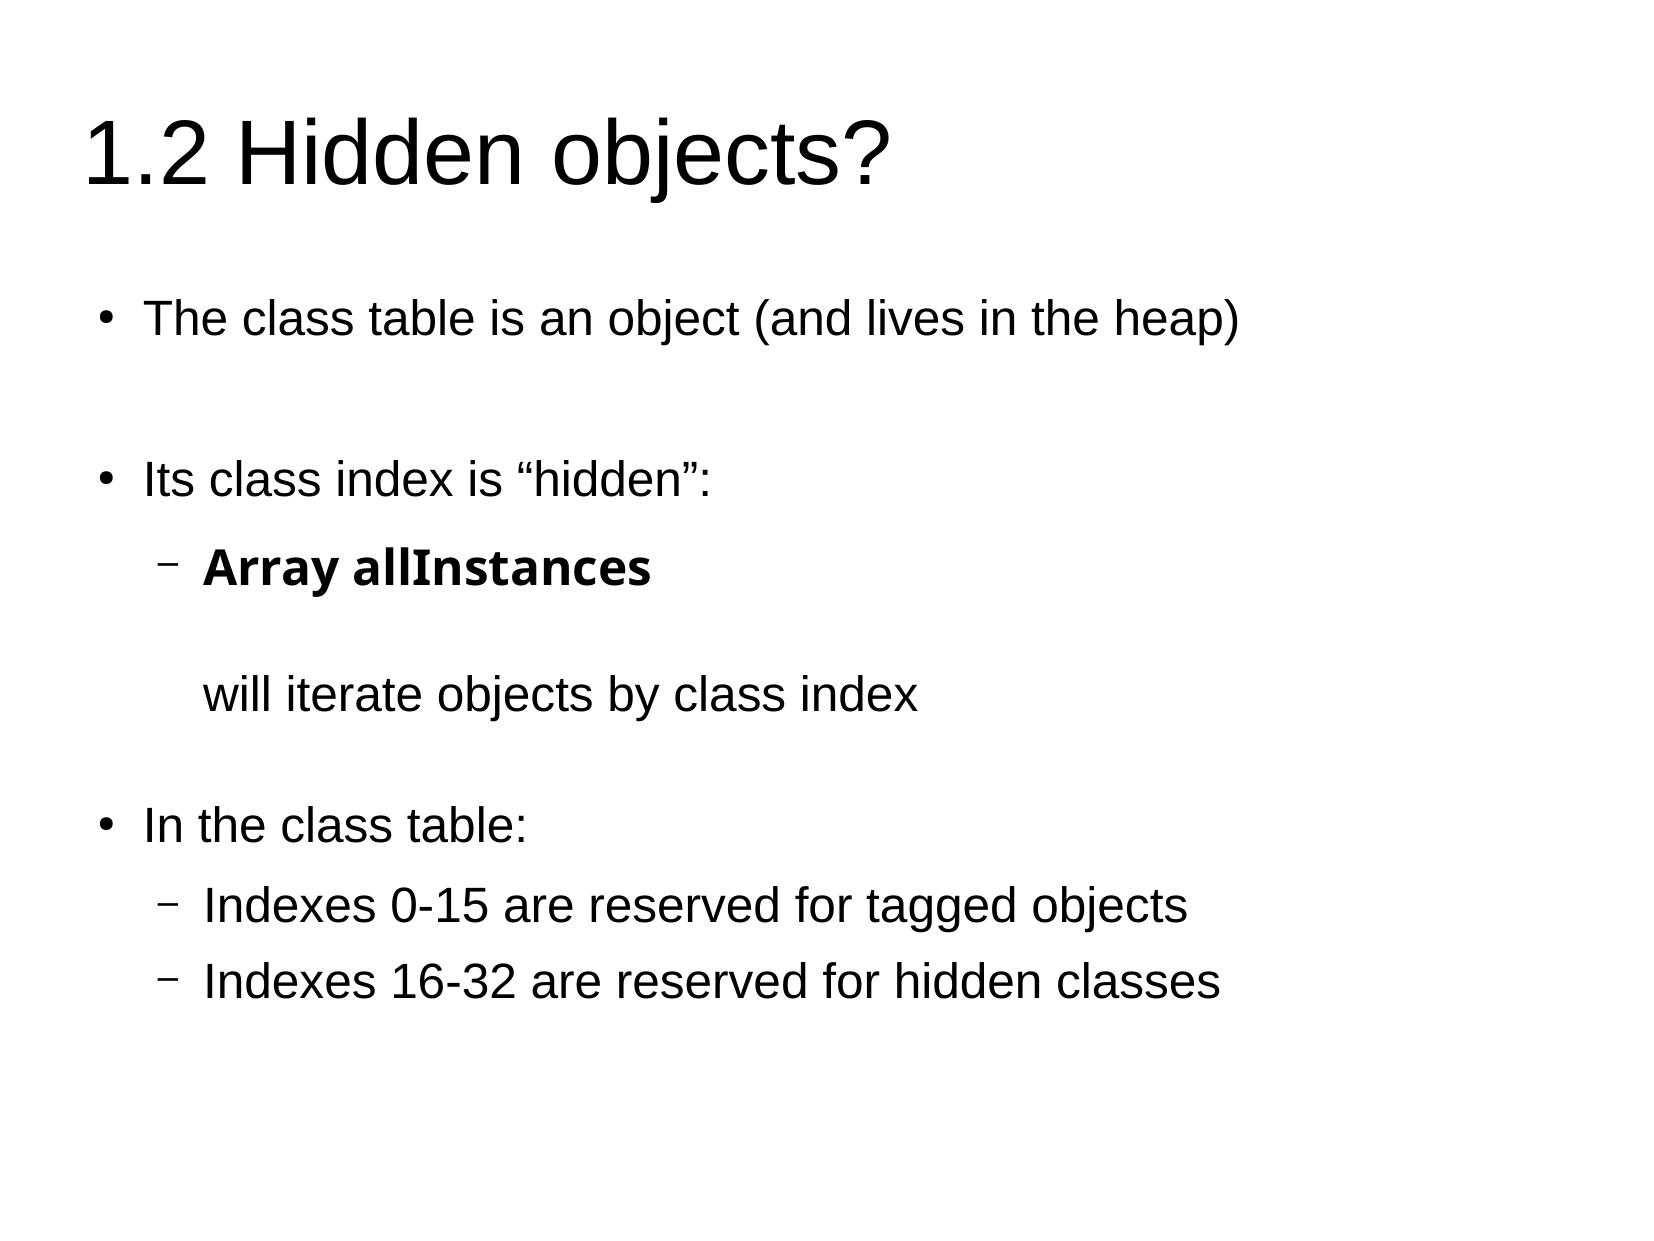

# 1.2 Hidden objects?
The class table is an object (and lives in the heap)
Its class index is “hidden”:
Array allInstances
will iterate objects by class index
In the class table:
Indexes 0-15 are reserved for tagged objects
Indexes 16-32 are reserved for hidden classes